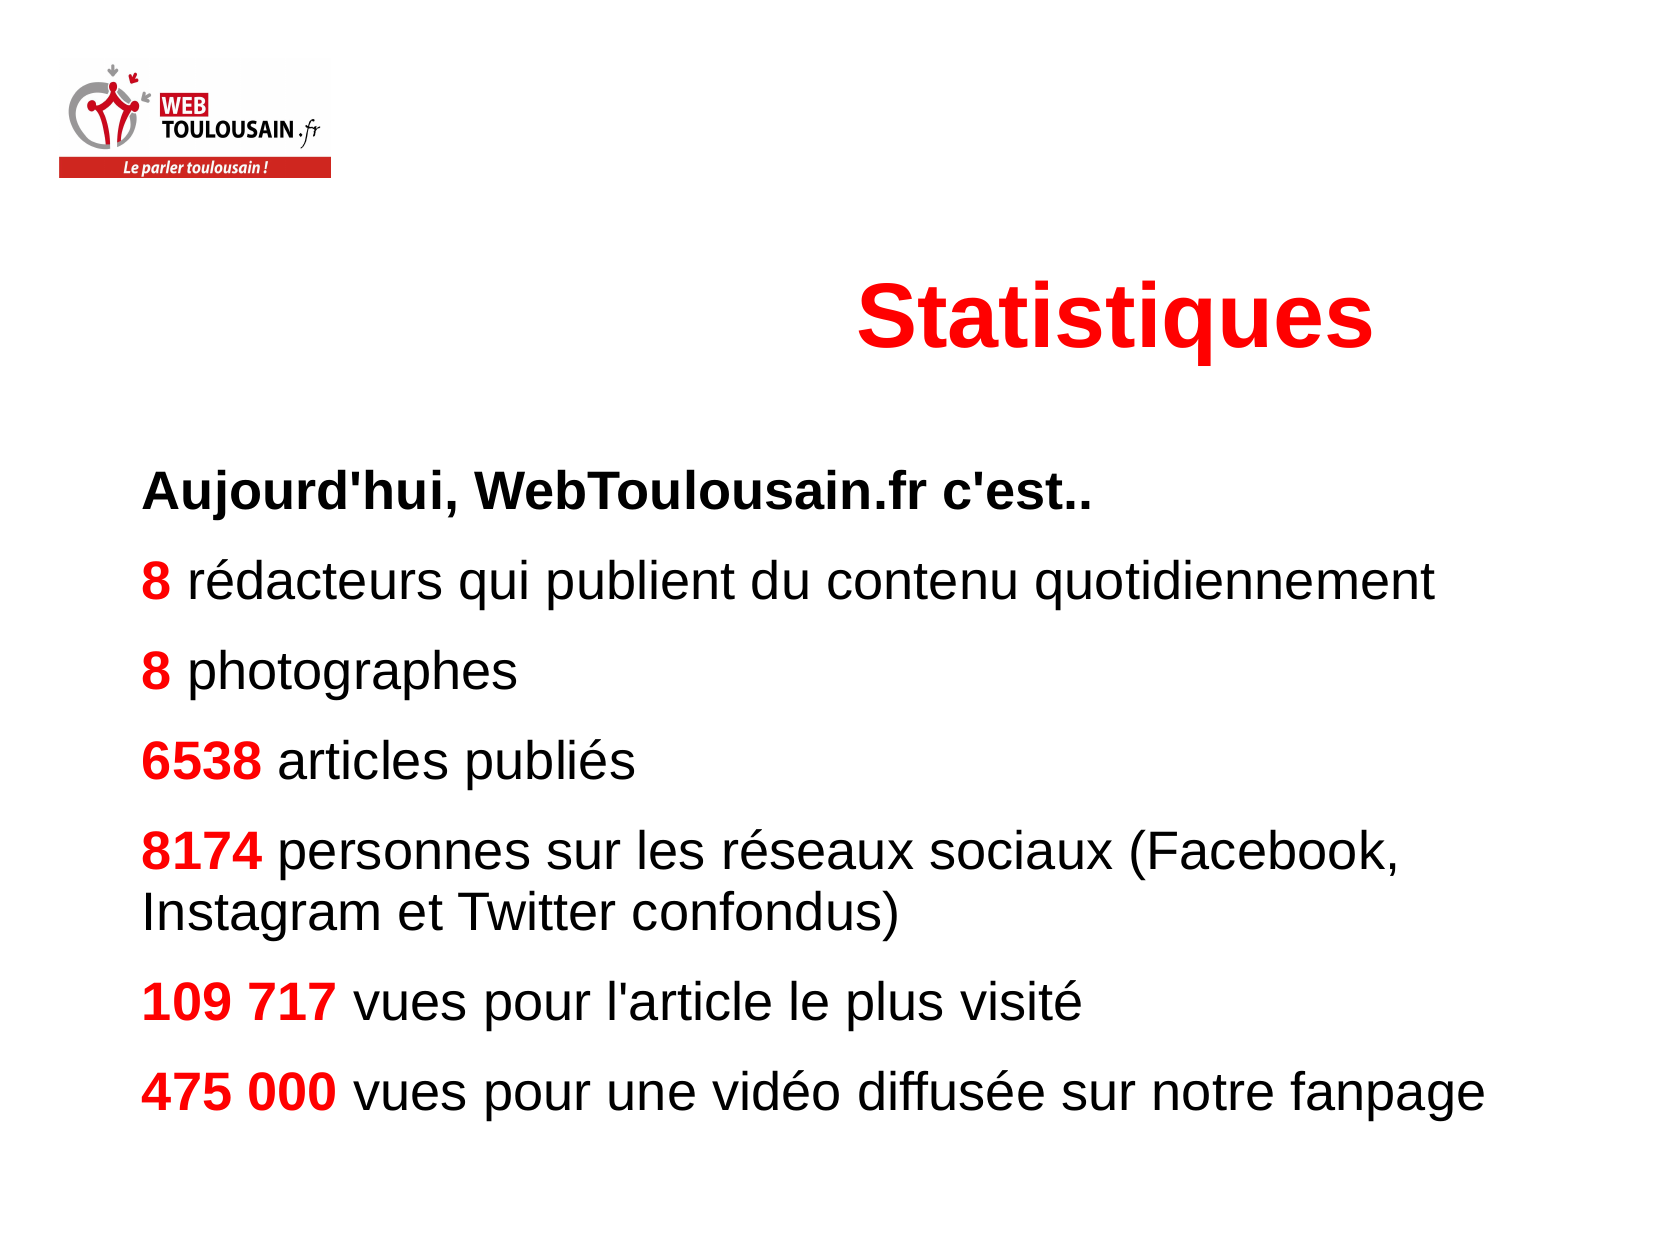

# Statistiques
Aujourd'hui, WebToulousain.fr c'est..
8 rédacteurs qui publient du contenu quotidiennement
8 photographes
6538 articles publiés
8174 personnes sur les réseaux sociaux (Facebook, Instagram et Twitter confondus)
109 717 vues pour l'article le plus visité
475 000 vues pour une vidéo diffusée sur notre fanpage